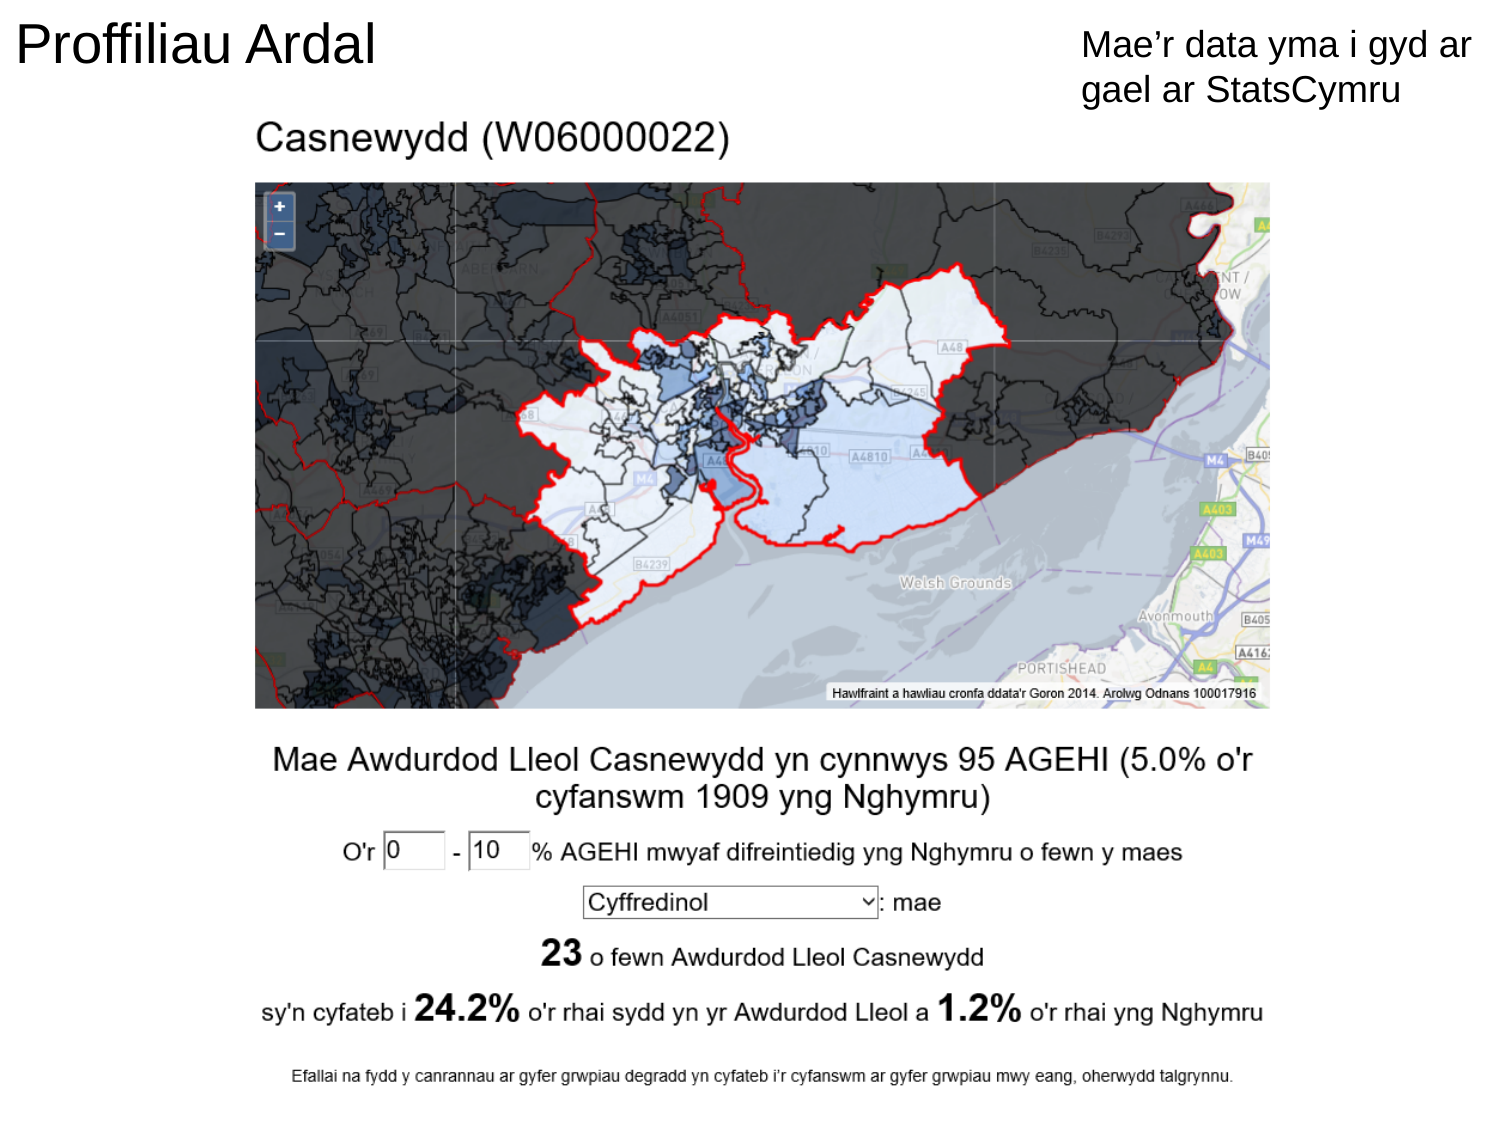

# Proffiliau Ardal
Mae’r data yma i gyd ar gael ar StatsCymru